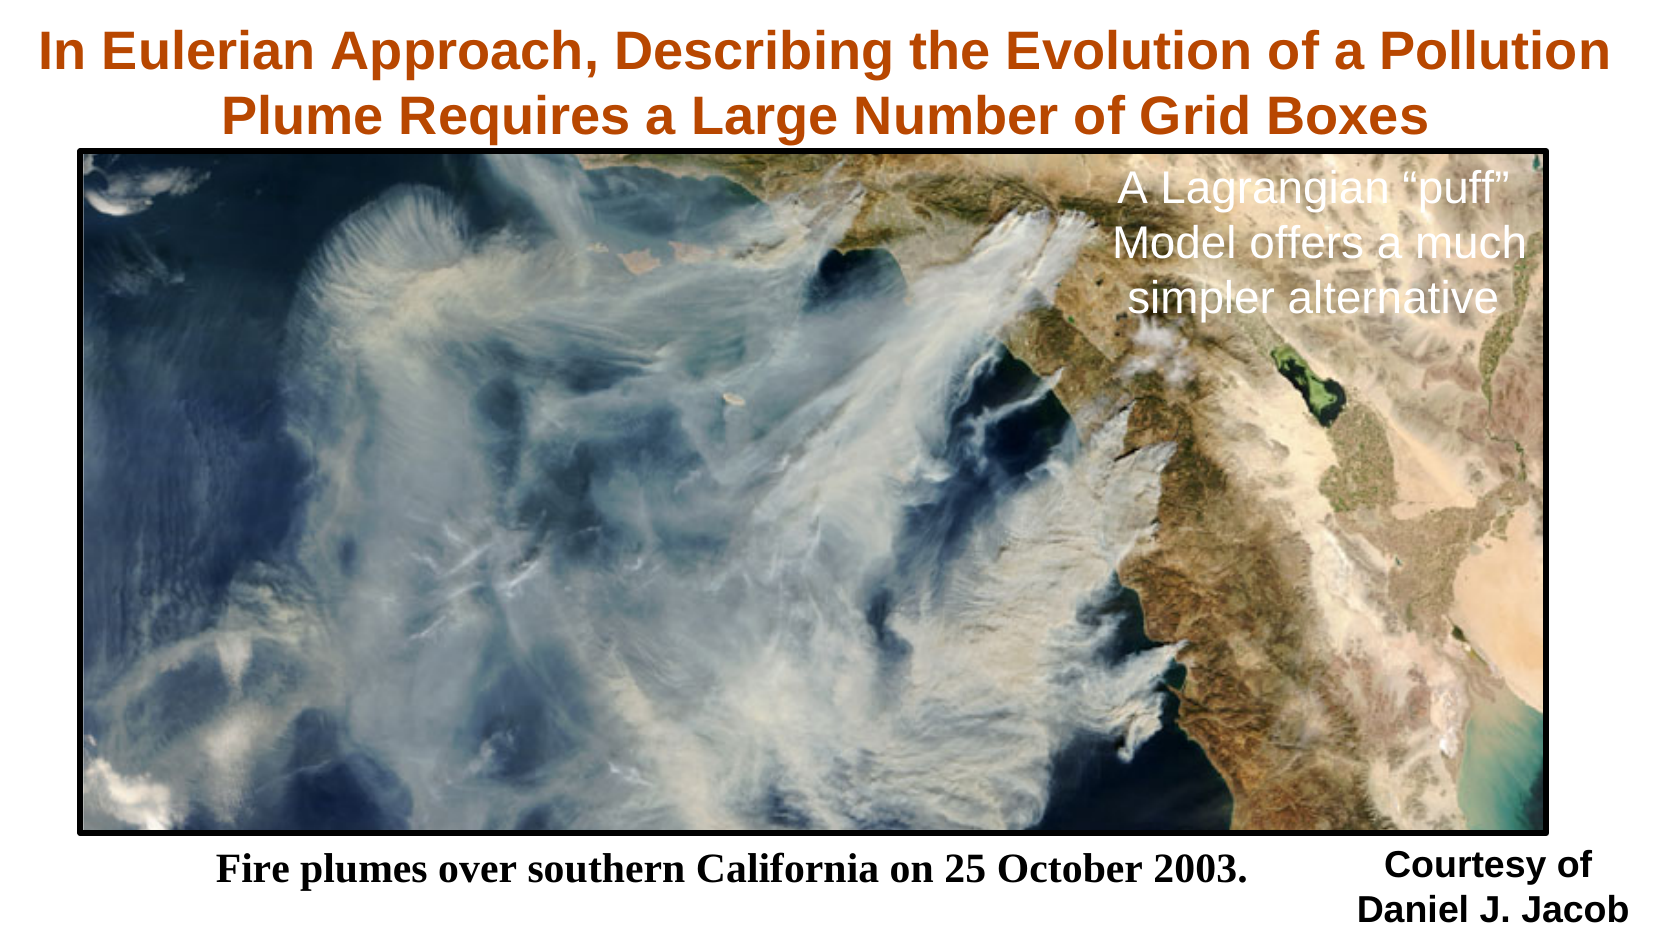

In Eulerian Approach, Describing the Evolution of a Pollution Plume Requires a Large Number of Grid Boxes
A Lagrangian “puff”
 Model offers a much
 simpler alternative
Courtesy of
Daniel J. Jacob
Fire plumes over southern California on 25 October 2003.